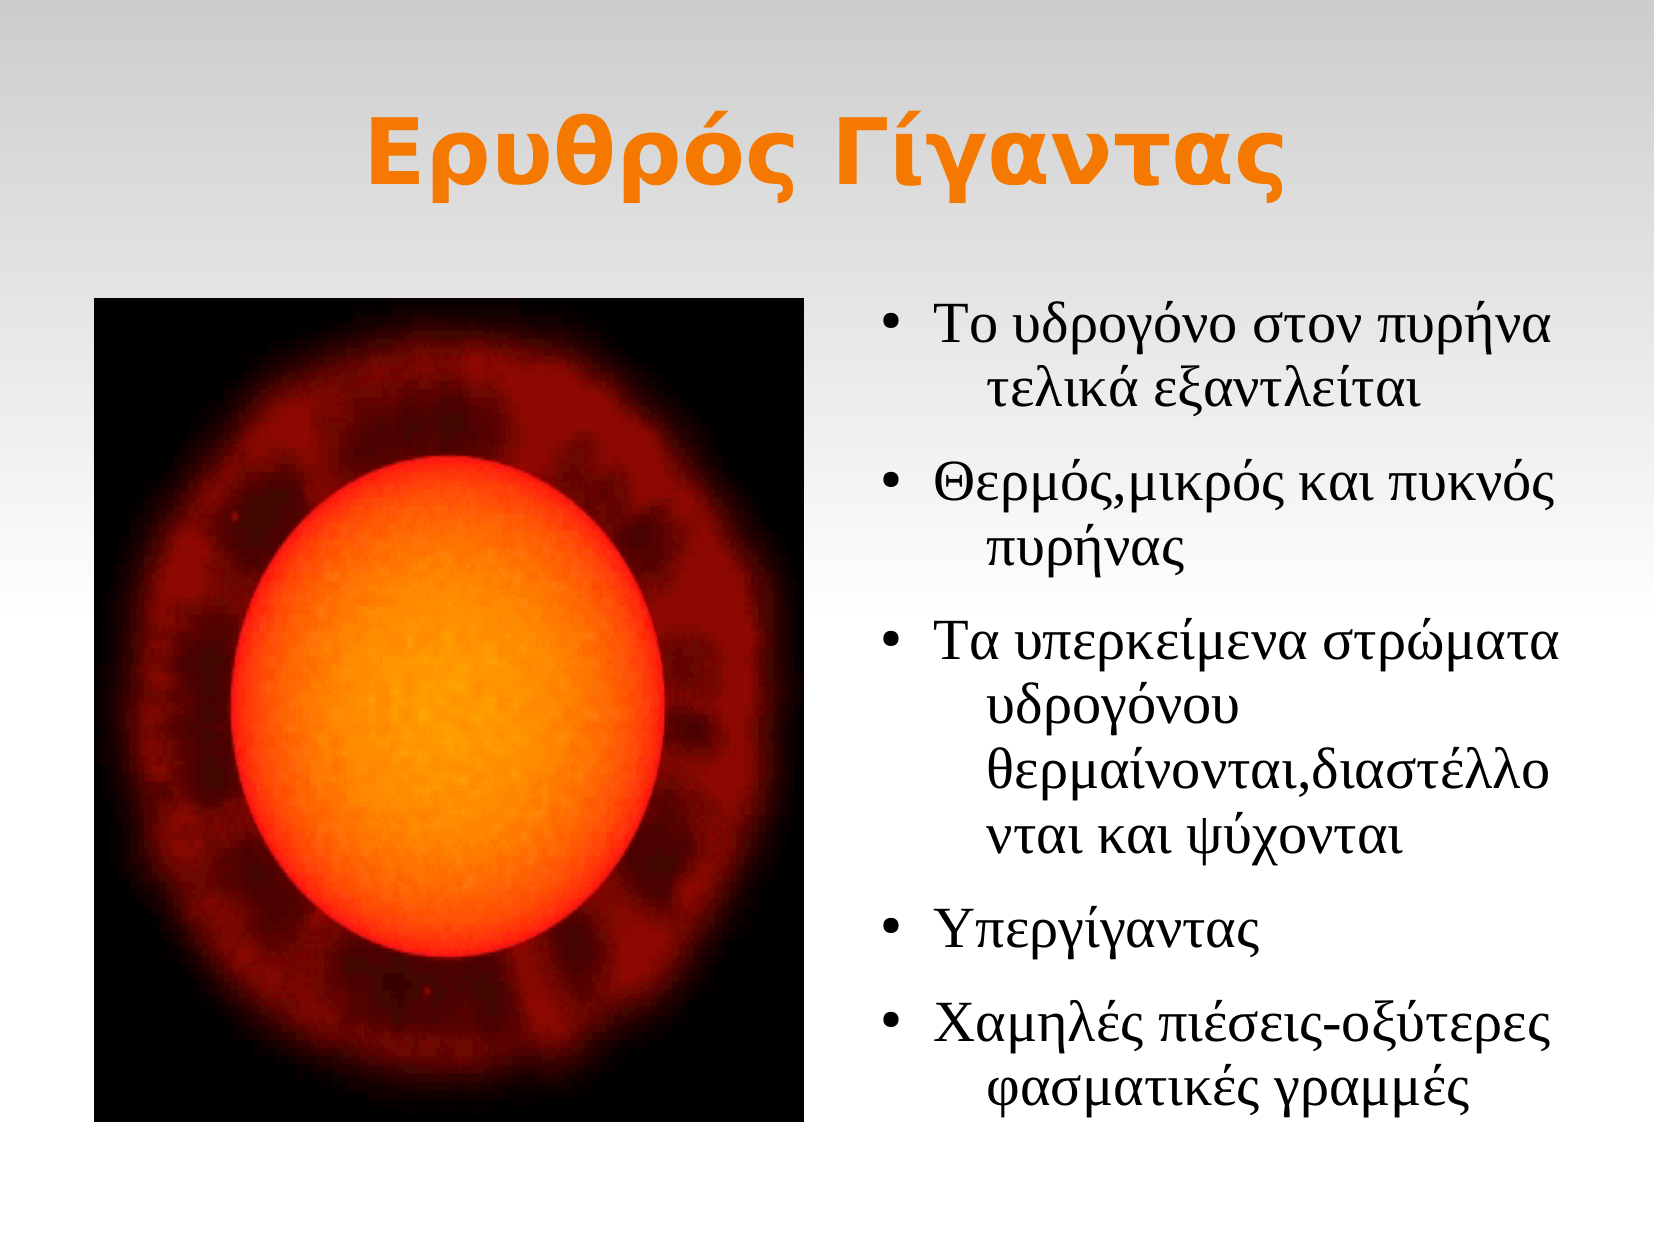

# Ερυθρός Γίγαντας
Το υδρογόνο στον πυρήνα τελικά εξαντλείται
Θερμός,μικρός και πυκνός πυρήνας
Τα υπερκείμενα στρώματα υδρογόνου θερμαίνονται,διαστέλλονται και ψύχονται
Υπεργίγαντας
Χαμηλές πιέσεις-οξύτερες φασματικές γραμμές